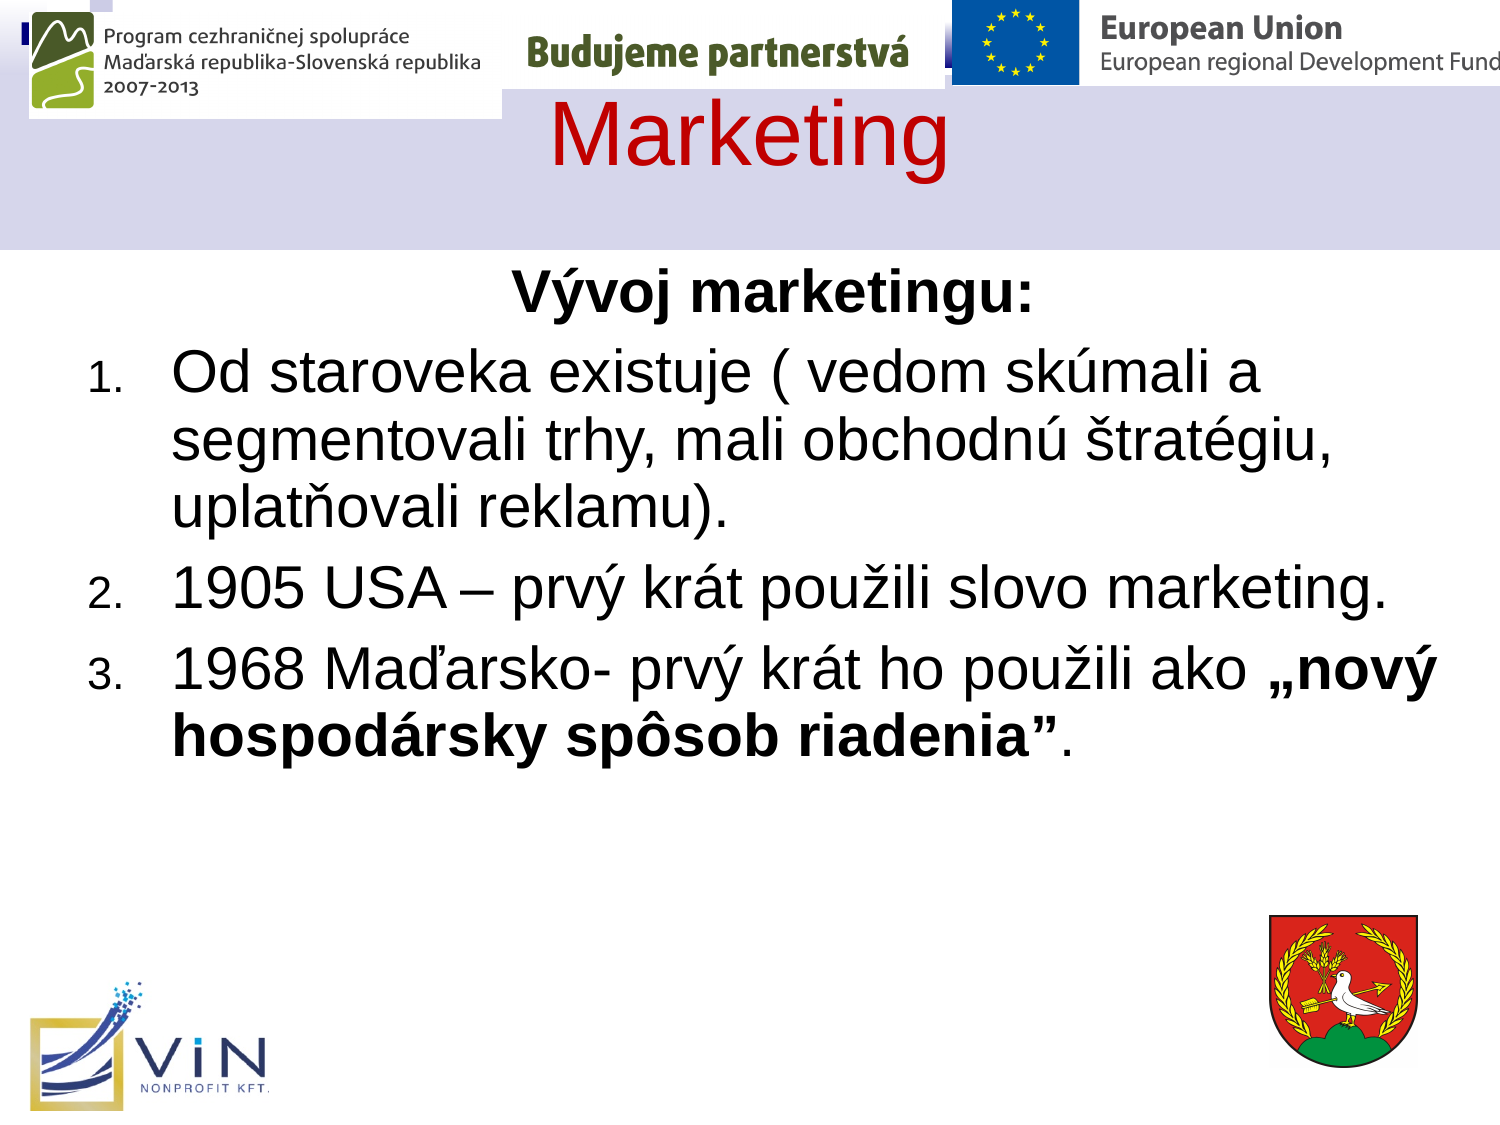

Marketing
# Vývoj marketingu:
Od staroveka existuje ( vedom skúmali a segmentovali trhy, mali obchodnú štratégiu, uplatňovali reklamu).
1905 USA – prvý krát použili slovo marketing.
1968 Maďarsko- prvý krát ho použili ako „nový hospodársky spôsob riadenia”.